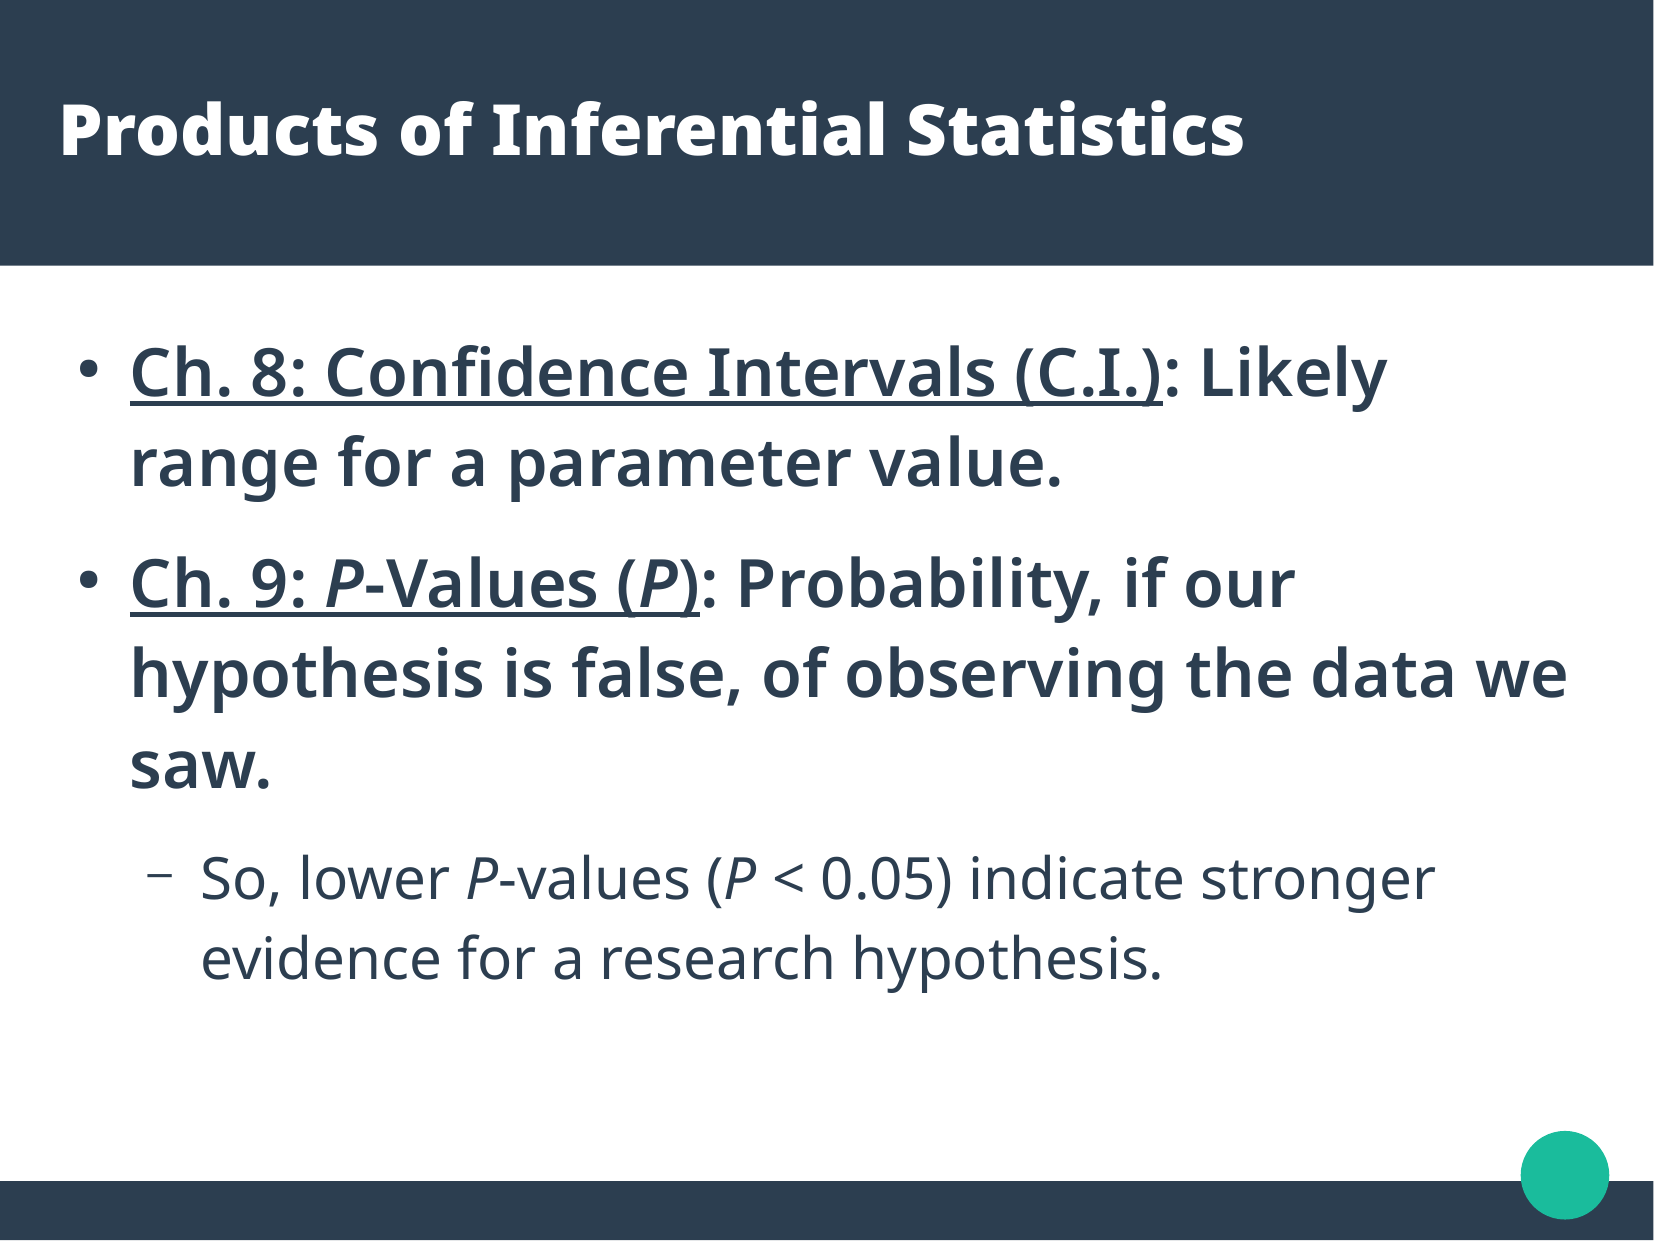

# Products of Inferential Statistics
Ch. 8: Confidence Intervals (C.I.): Likely range for a parameter value.
Ch. 9: P-Values (P): Probability, if our hypothesis is false, of observing the data we saw.
So, lower P-values (P < 0.05) indicate stronger evidence for a research hypothesis.